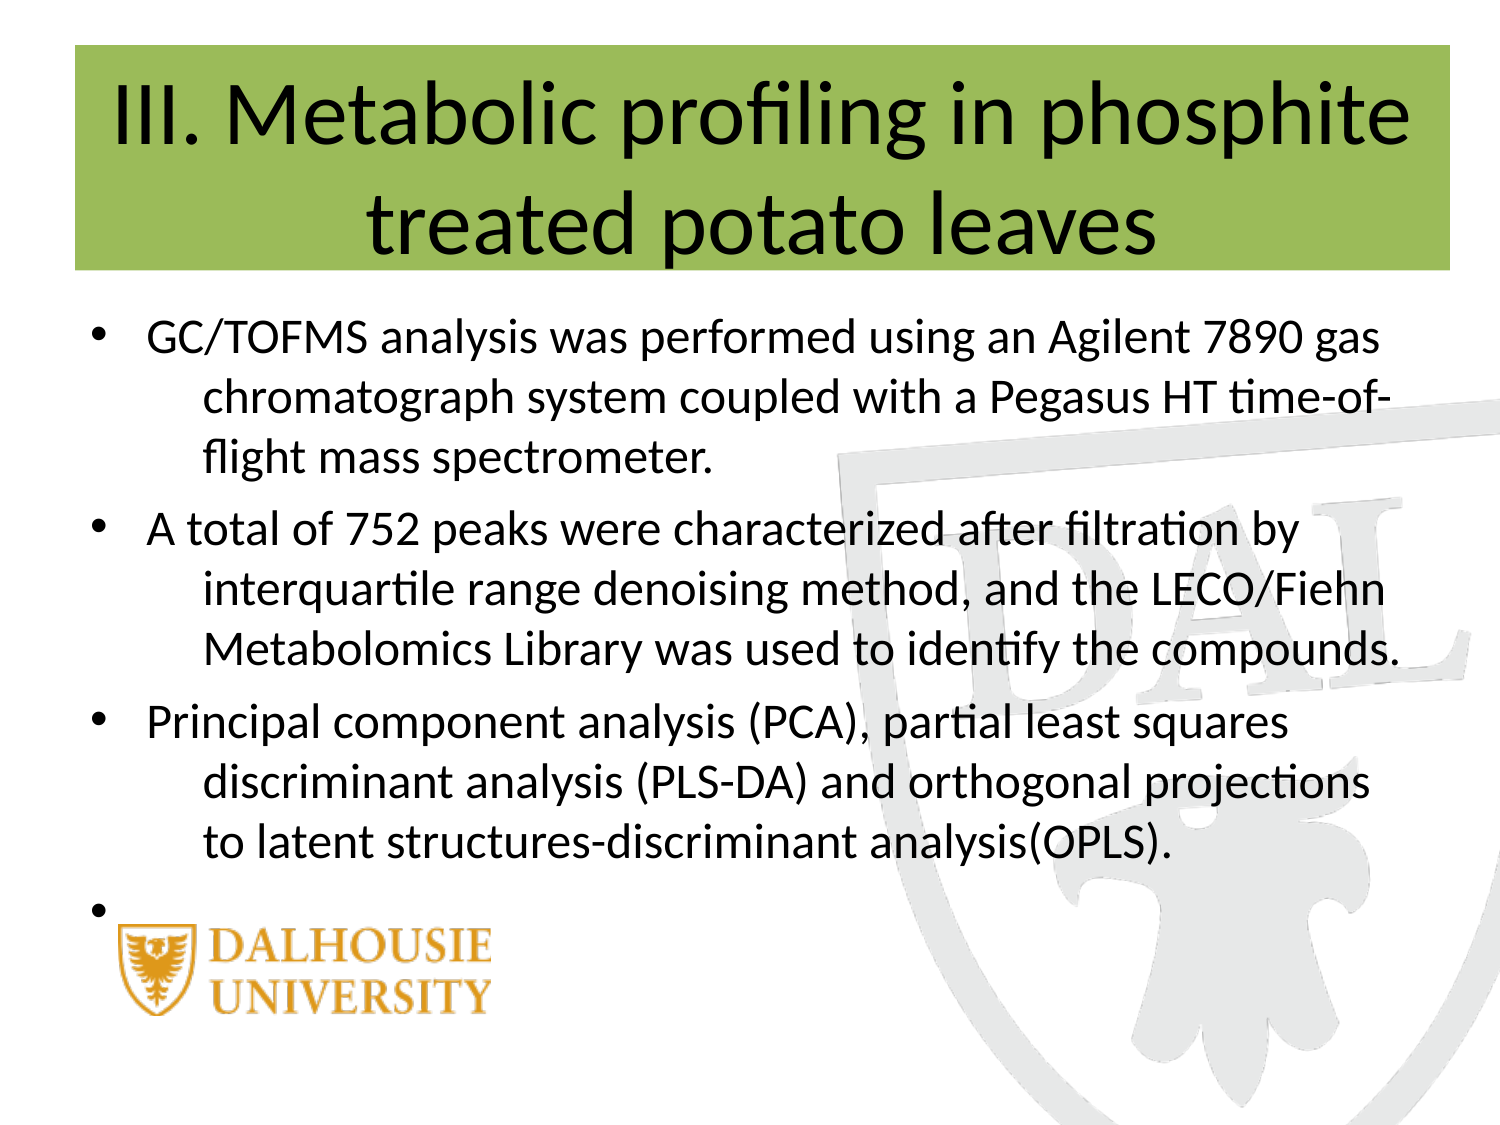

# III. Metabolic profiling in phosphite treated potato leaves
GC/TOFMS analysis was performed using an Agilent 7890 gas chromatograph system coupled with a Pegasus HT time-of-flight mass spectrometer.
A total of 752 peaks were characterized after filtration by interquartile range denoising method, and the LECO/Fiehn Metabolomics Library was used to identify the compounds.
Principal component analysis (PCA), partial least squares discriminant analysis (PLS-DA) and orthogonal projections to latent structures-discriminant analysis(OPLS).